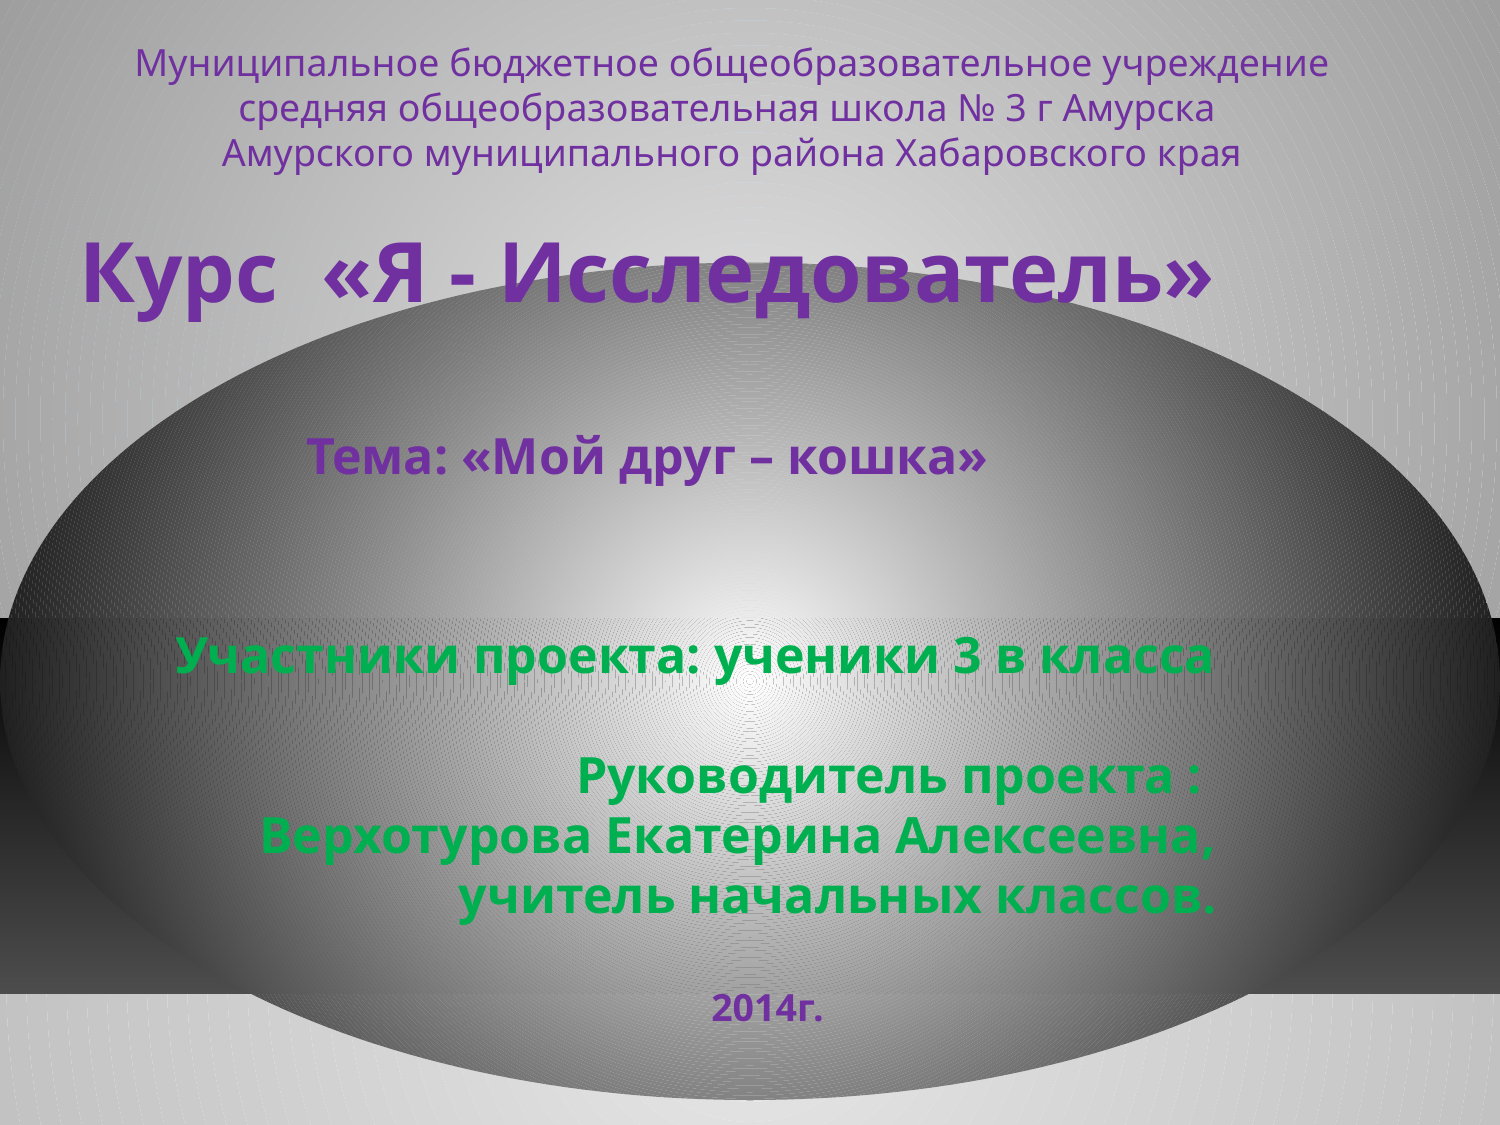

Муниципальное бюджетное общеобразовательное учреждение средняя общеобразовательная школа № 3 г Амурска
Амурского муниципального района Хабаровского края
Курс «Я - Исследователь»
Тема: «Мой друг – кошка»
Участники проекта: ученики 3 в класса
Руководитель проекта :
Верхотурова Екатерина Алексеевна,
учитель начальных классов.
2014г.